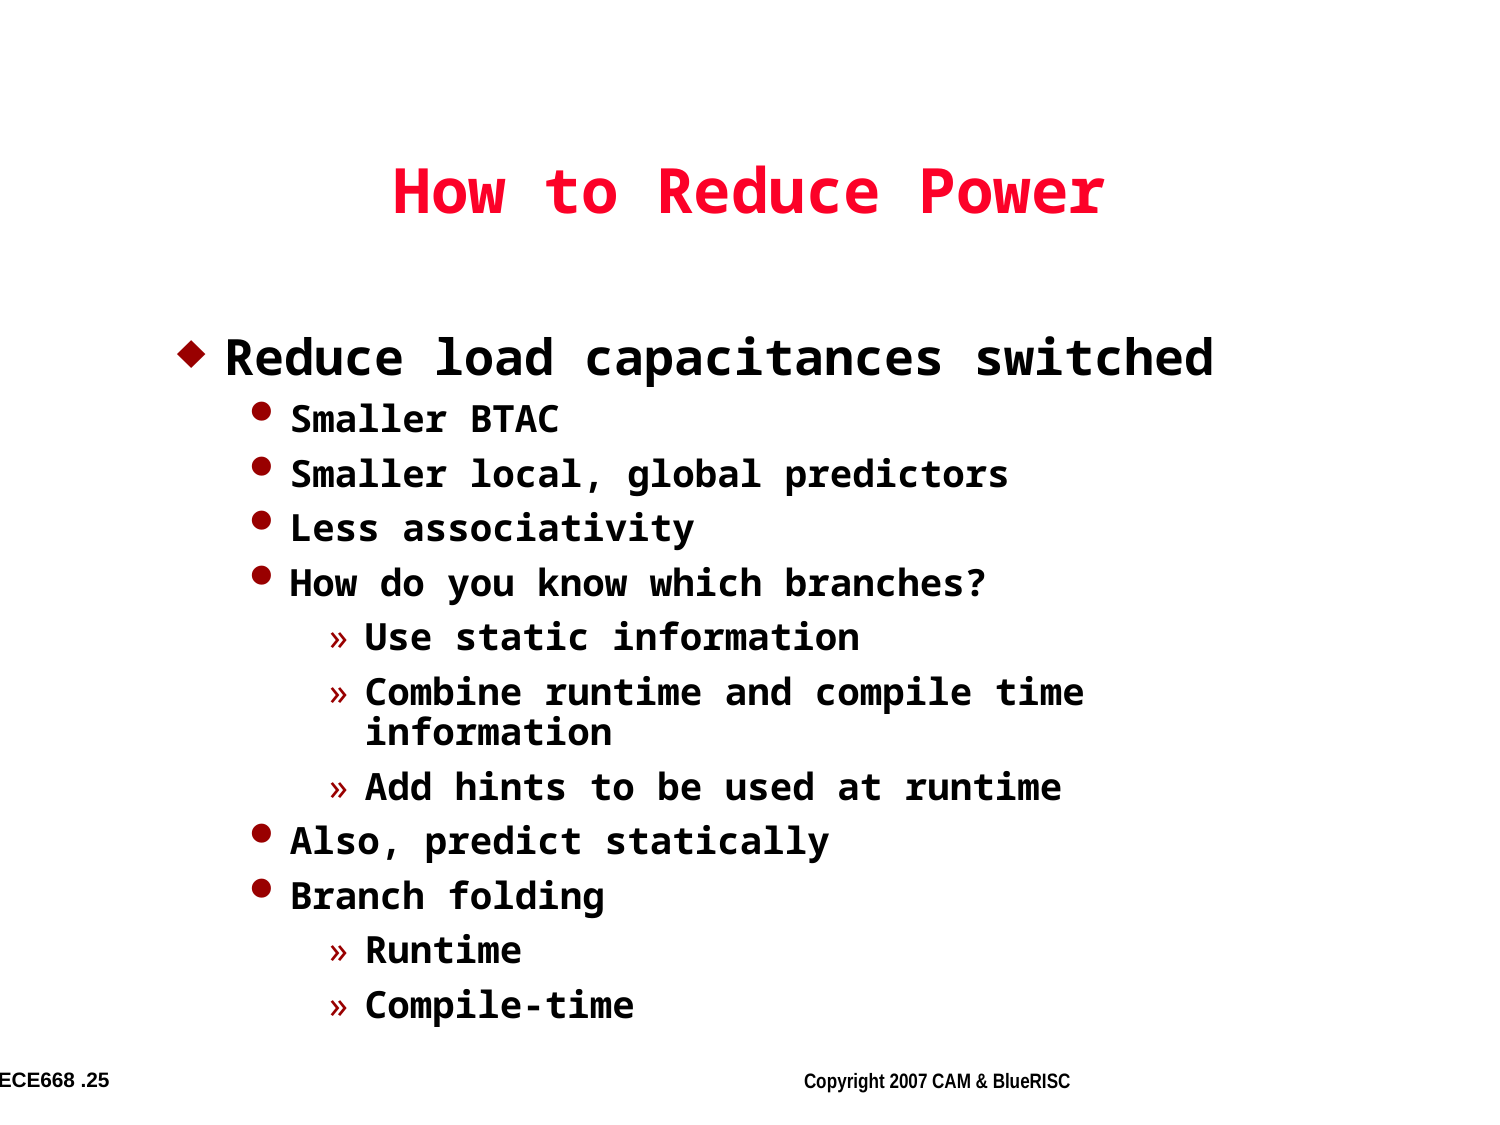

# How to Reduce Power
Reduce load capacitances switched
Smaller BTAC
Smaller local, global predictors
Less associativity
How do you know which branches?
Use static information
Combine runtime and compile time information
Add hints to be used at runtime
Also, predict statically
Branch folding
Runtime
Compile-time
Copyright 2007 CAM & BlueRISC